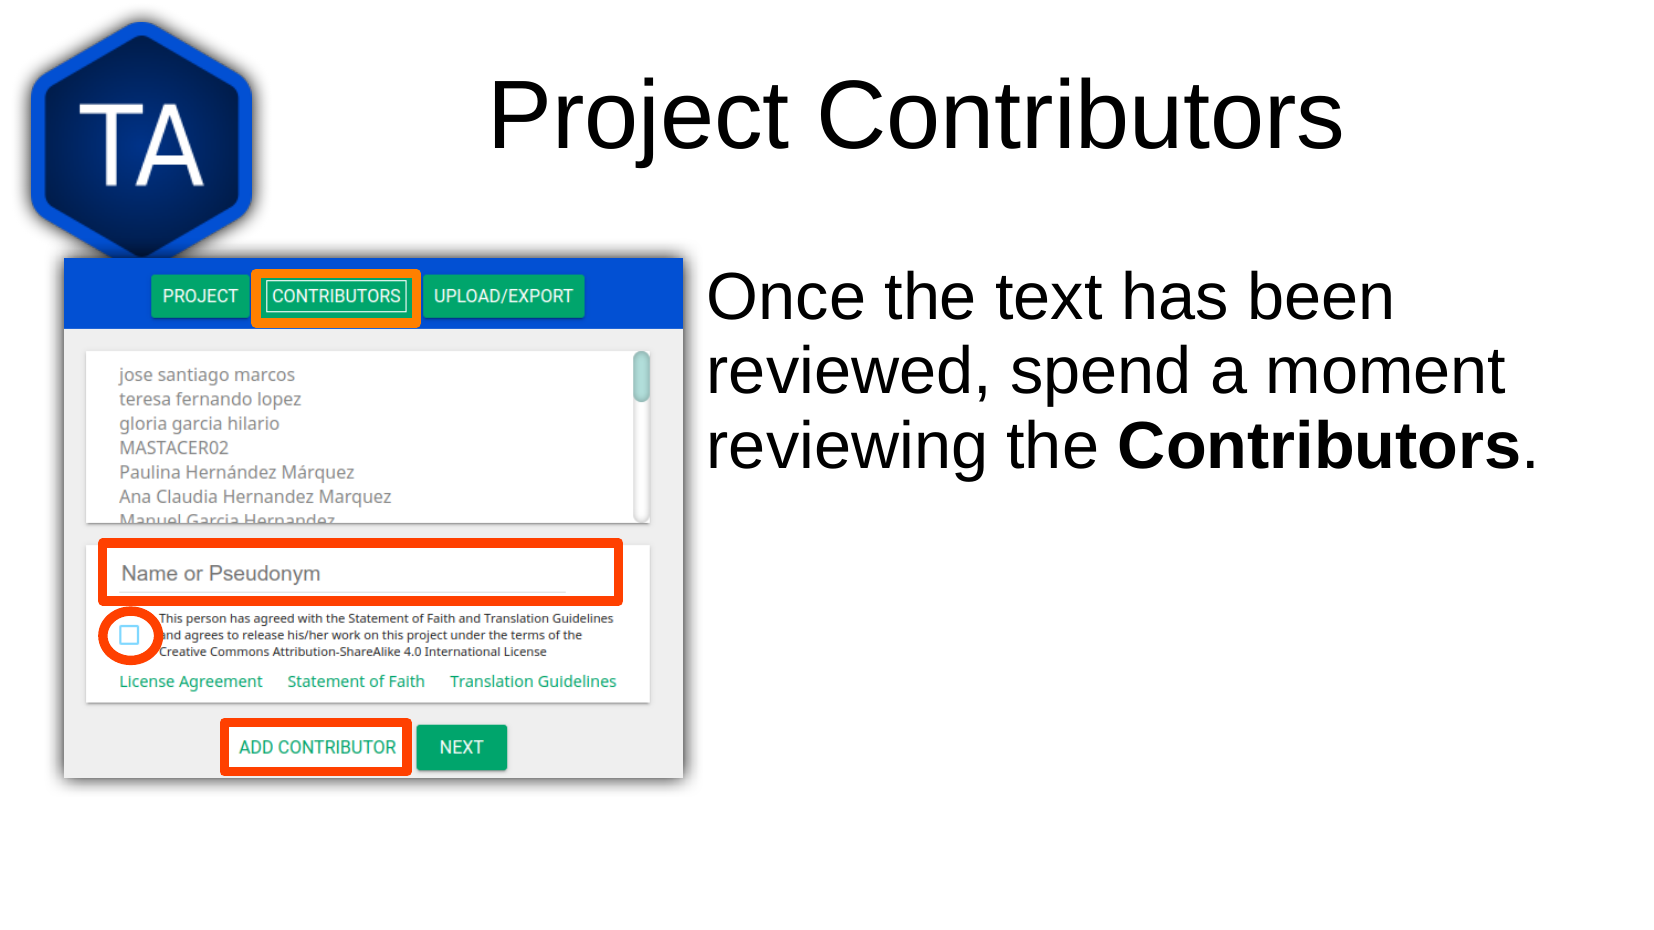

# Project Contributors
Once the text has been reviewed, spend a moment reviewing the Contributors.